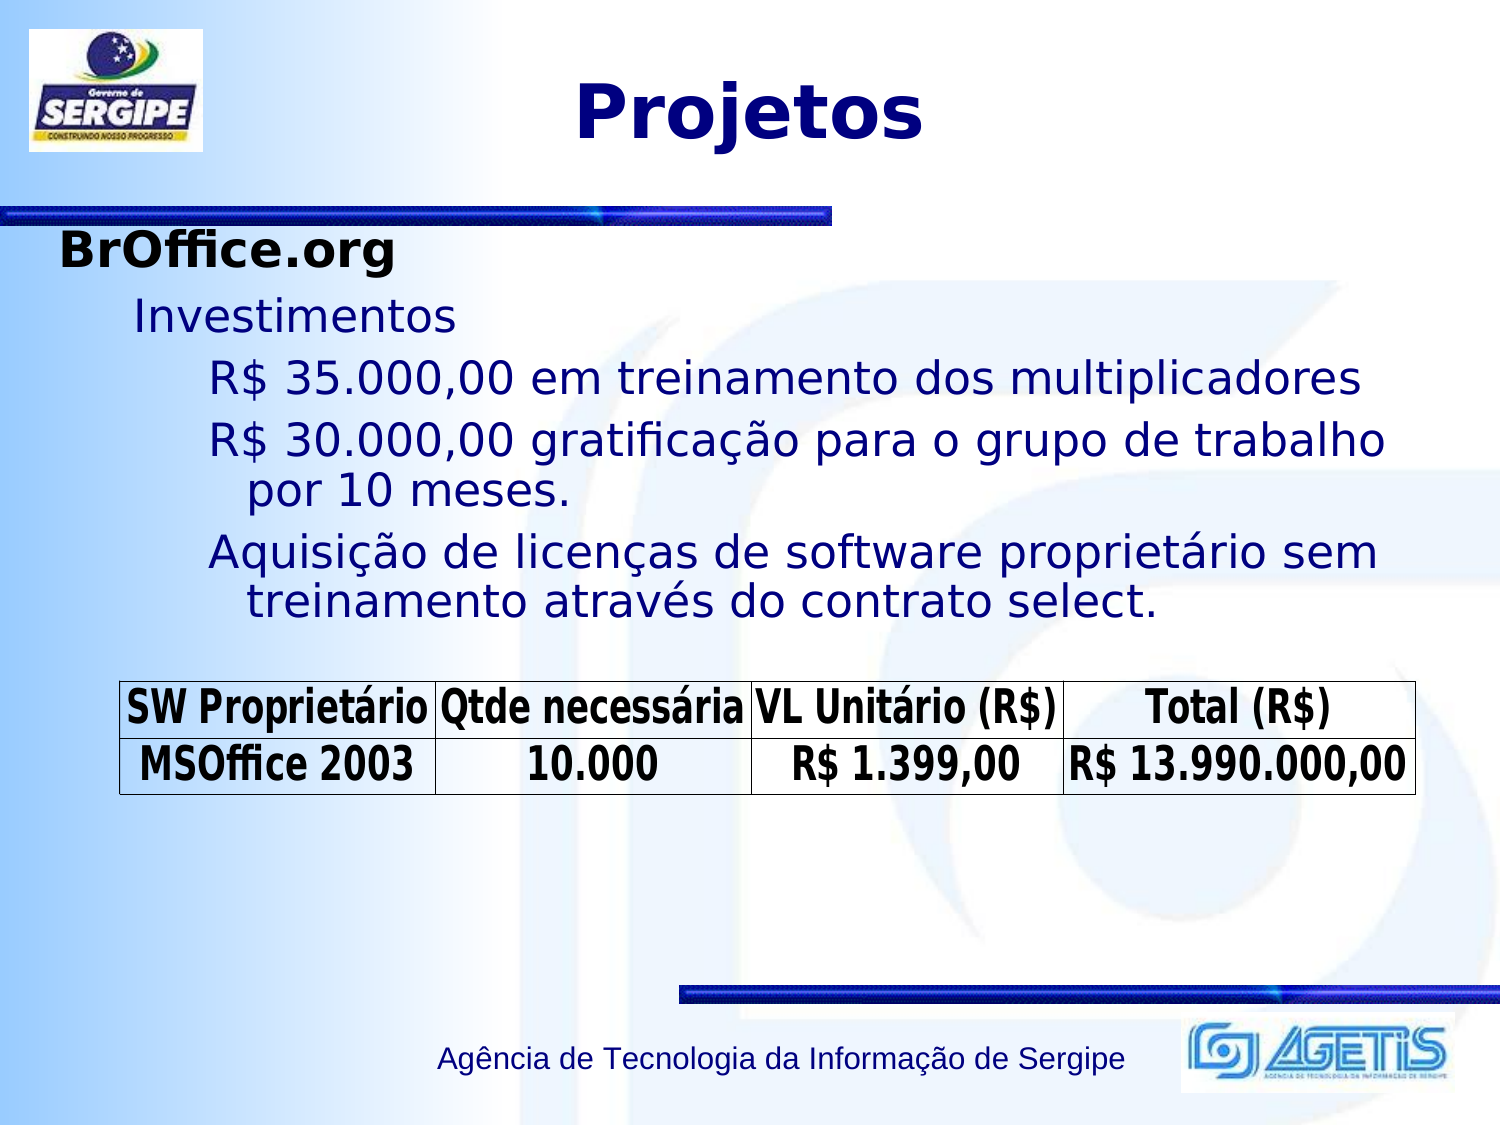

# Projetos
BrOffice.org
Investimentos
R$ 35.000,00 em treinamento dos multiplicadores
R$ 30.000,00 gratificação para o grupo de trabalho por 10 meses.
Aquisição de licenças de software proprietário sem treinamento através do contrato select.
Agência de Tecnologia da Informação de Sergipe